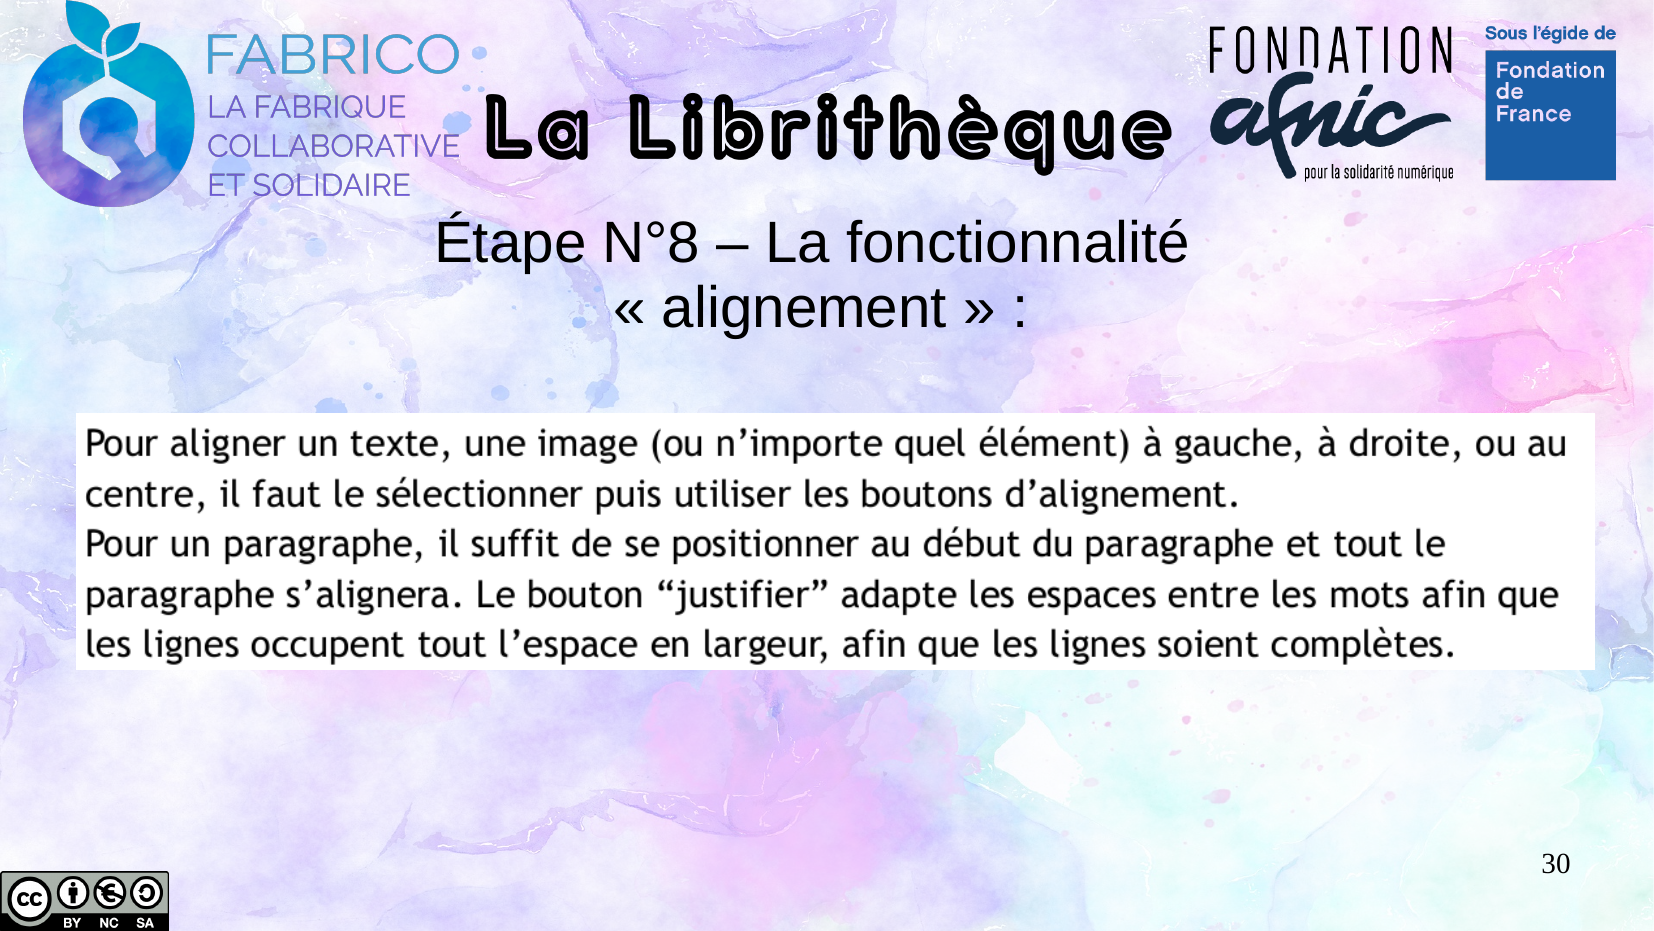

# Étape N°8 – La fonctionnalité
« alignement » :
30